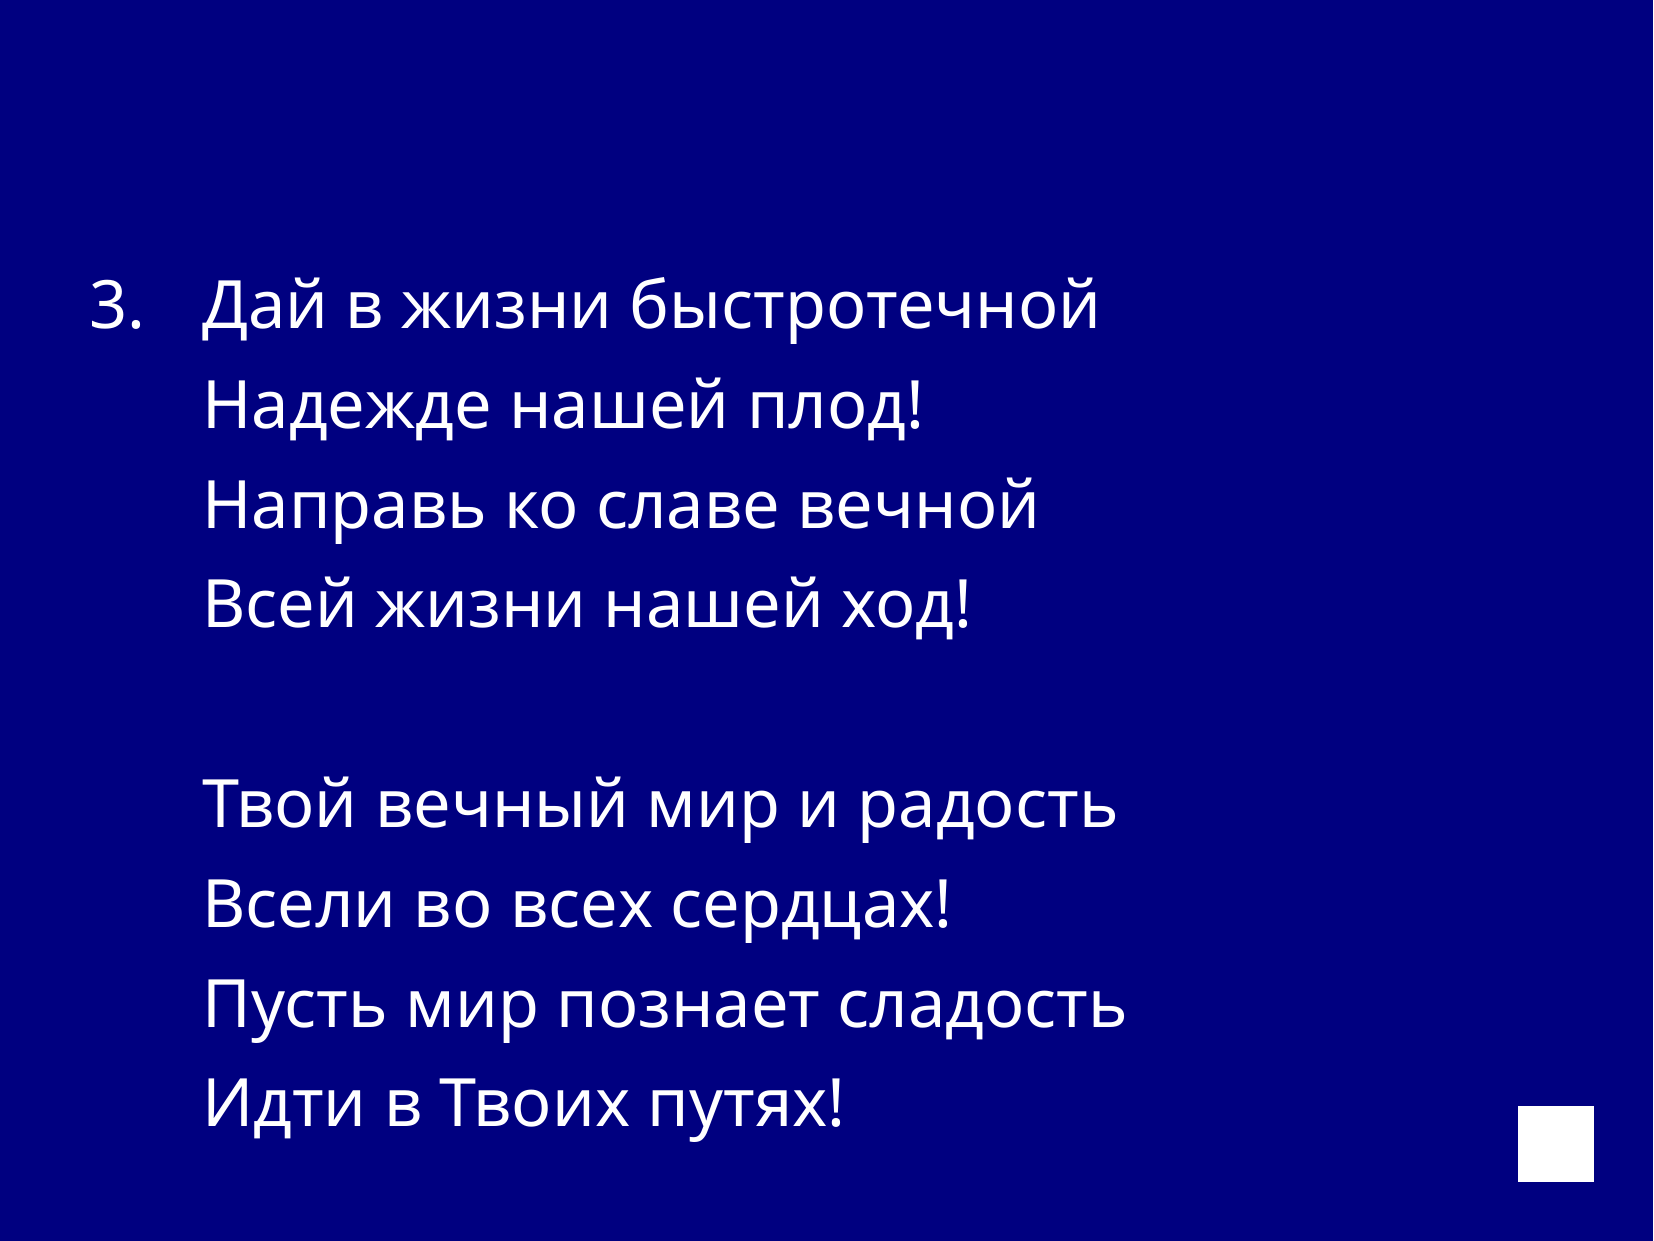

3.	Дай в жизни быстротечной
	Надежде нашей плод!
	Направь ко славе вечной
	Всей жизни нашей ход!
	Твой вечный мир и радость
	Всели во всех сердцах!
	Пусть мир познает сладость
	Идти в Твоих путях!